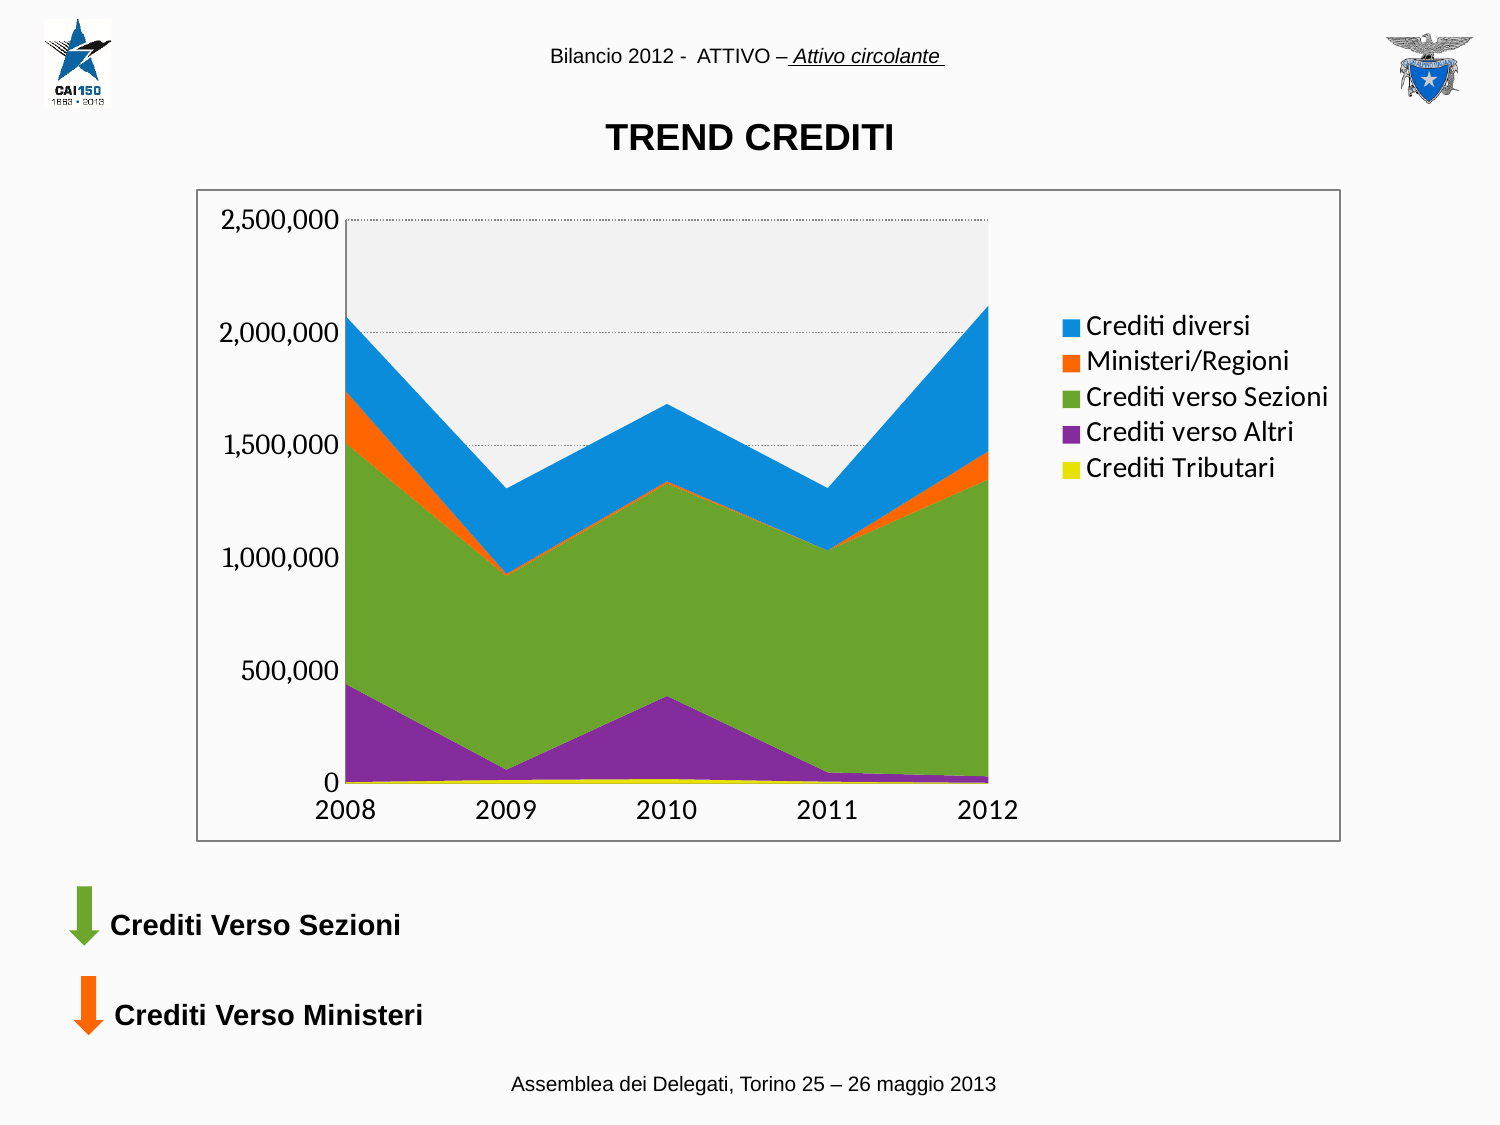

Bilancio 2012 - ATTIVO – Attivo circolante
TREND CREDITI
### Chart
| Category | Crediti Tributari | Crediti verso Altri | Crediti verso Sezioni | Ministeri/Regioni | Crediti diversi |
|---|---|---|---|---|---|
| 2008 | 6127.06 | 435033.24 | 1068872.28 | 230451.27 | 332109.82 |
| 2009 | 16078.86 | 45525.71 | 858812.61 | 9500.0 | 378424.19 |
| 2010 | 19795.24 | 368554.78 | 942497.289999998 | 9500.0 | 343128.03 |
| 2011 | 8350.01 | 41253.48 | 984273.0 | 0.0 | 276307.0 |
| 2012 | 3215.68 | 28835.47 | 1316916.6 | 125000.0 | 645433.73 |
Crediti Verso Sezioni
Crediti Verso Ministeri
Assemblea dei Delegati, Torino 25 – 26 maggio 2013